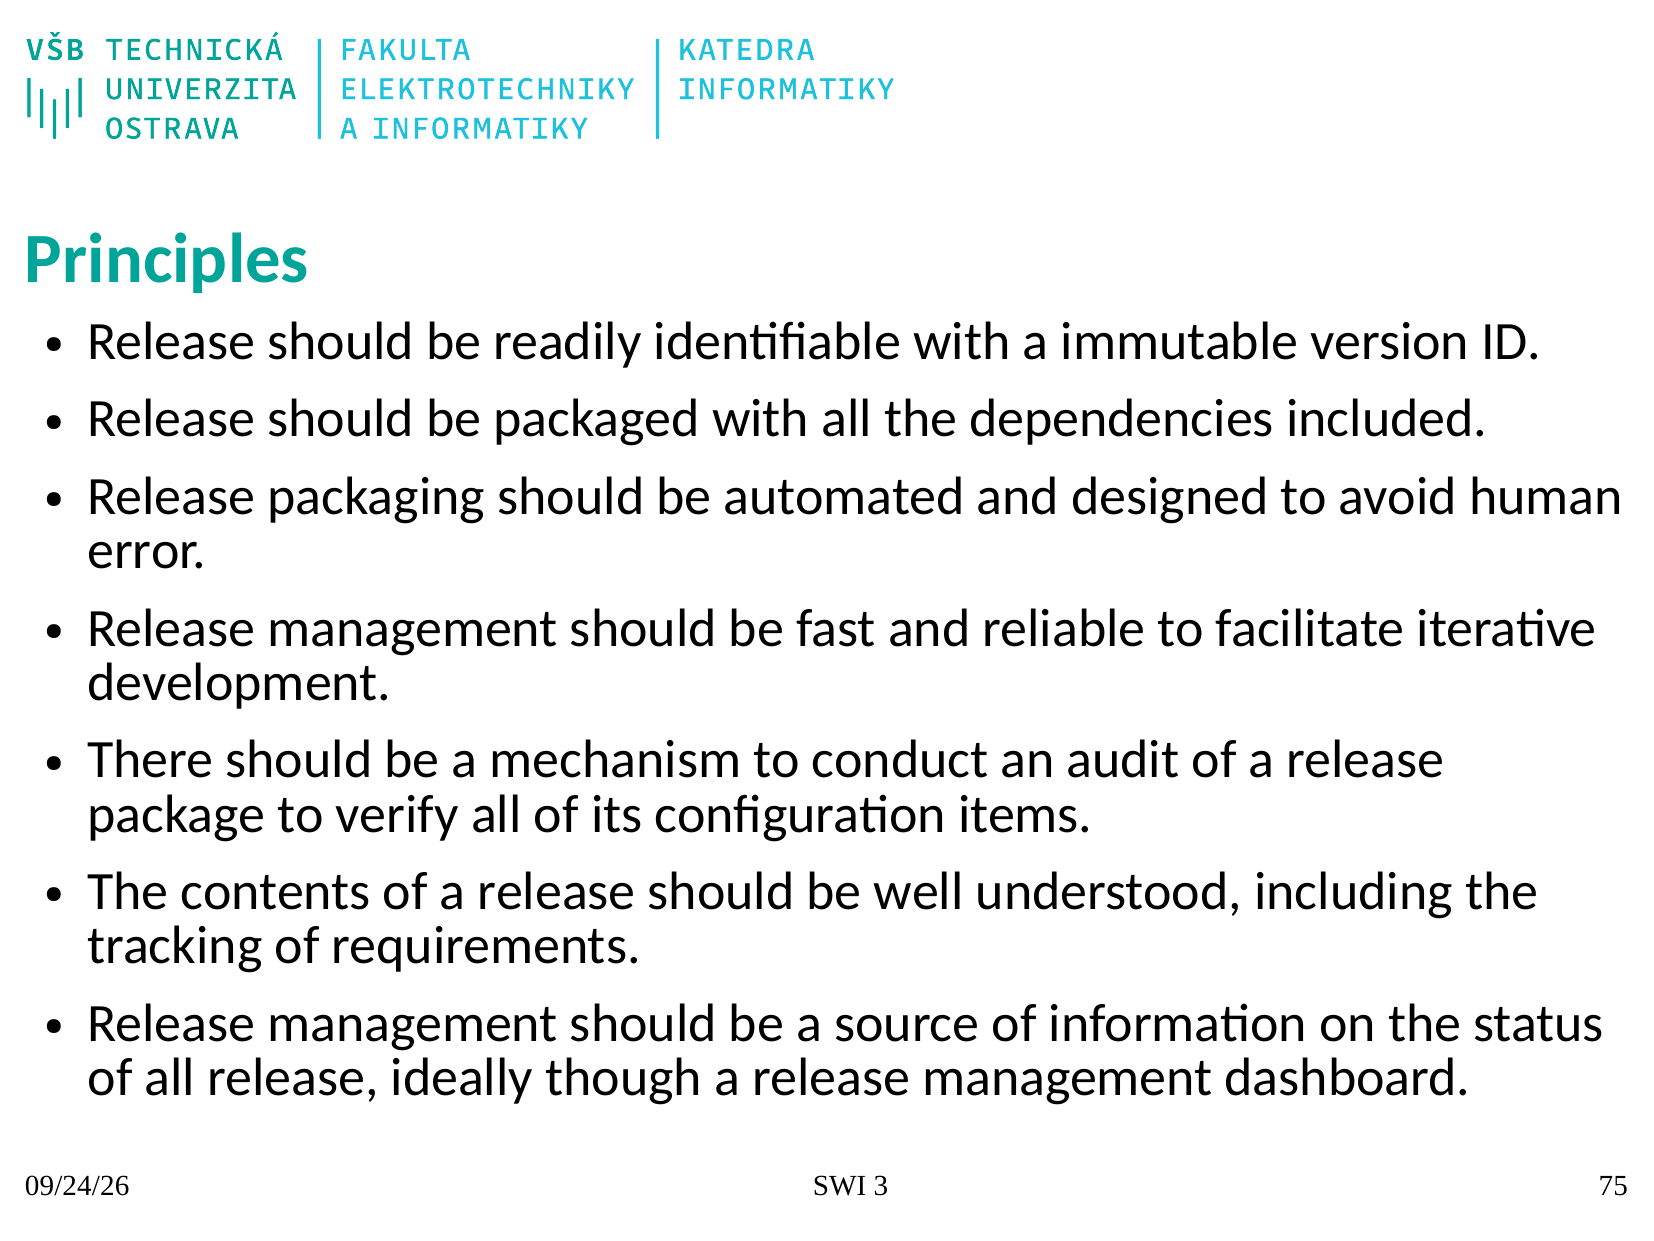

# Principles
Release should be readily identifiable with a immutable version ID.
Release should be packaged with all the dependencies included.
Release packaging should be automated and designed to avoid human error.
Release management should be fast and reliable to facilitate iterative development.
There should be a mechanism to conduct an audit of a release package to verify all of its configuration items.
The contents of a release should be well understood, including the tracking of requirements.
Release management should be a source of information on the status of all release, ideally though a release management dashboard.
SWI 3
75